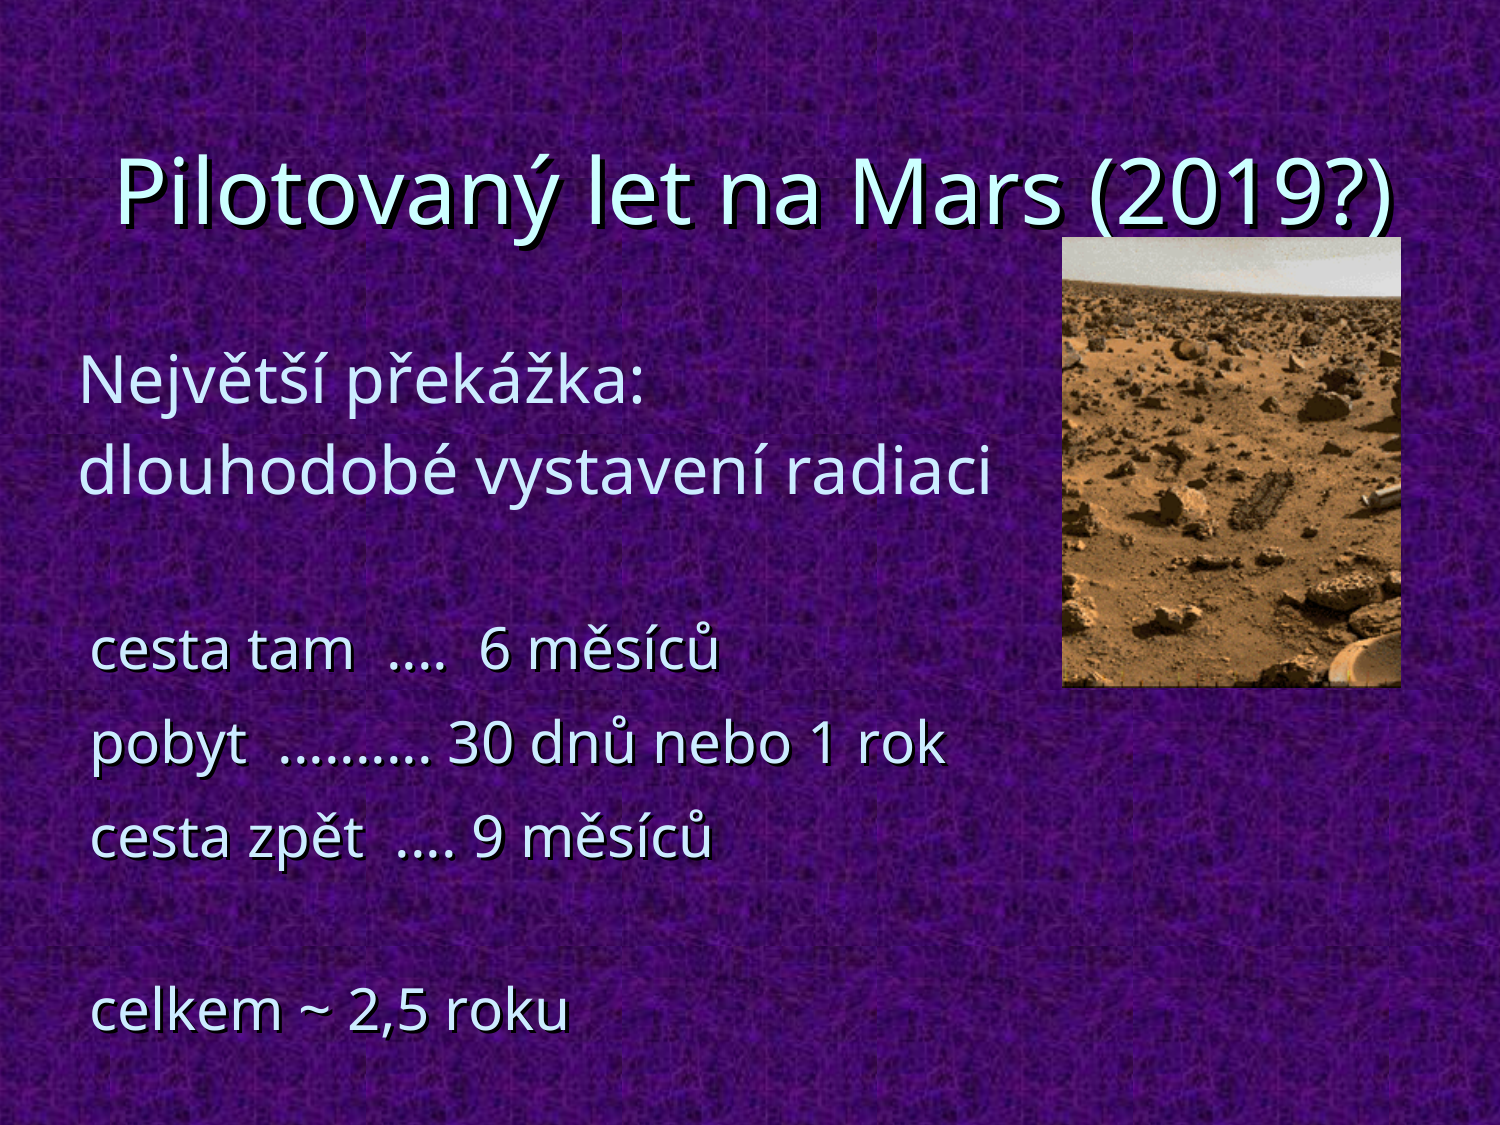

# Pilotovaný let na Mars (2019?)
Největší překážka:
dlouhodobé vystavení radiaci
cesta tam .... 6 měsíců
pobyt .......... 30 dnů nebo 1 rok
cesta zpět .... 9 měsíců
celkem ~ 2,5 roku